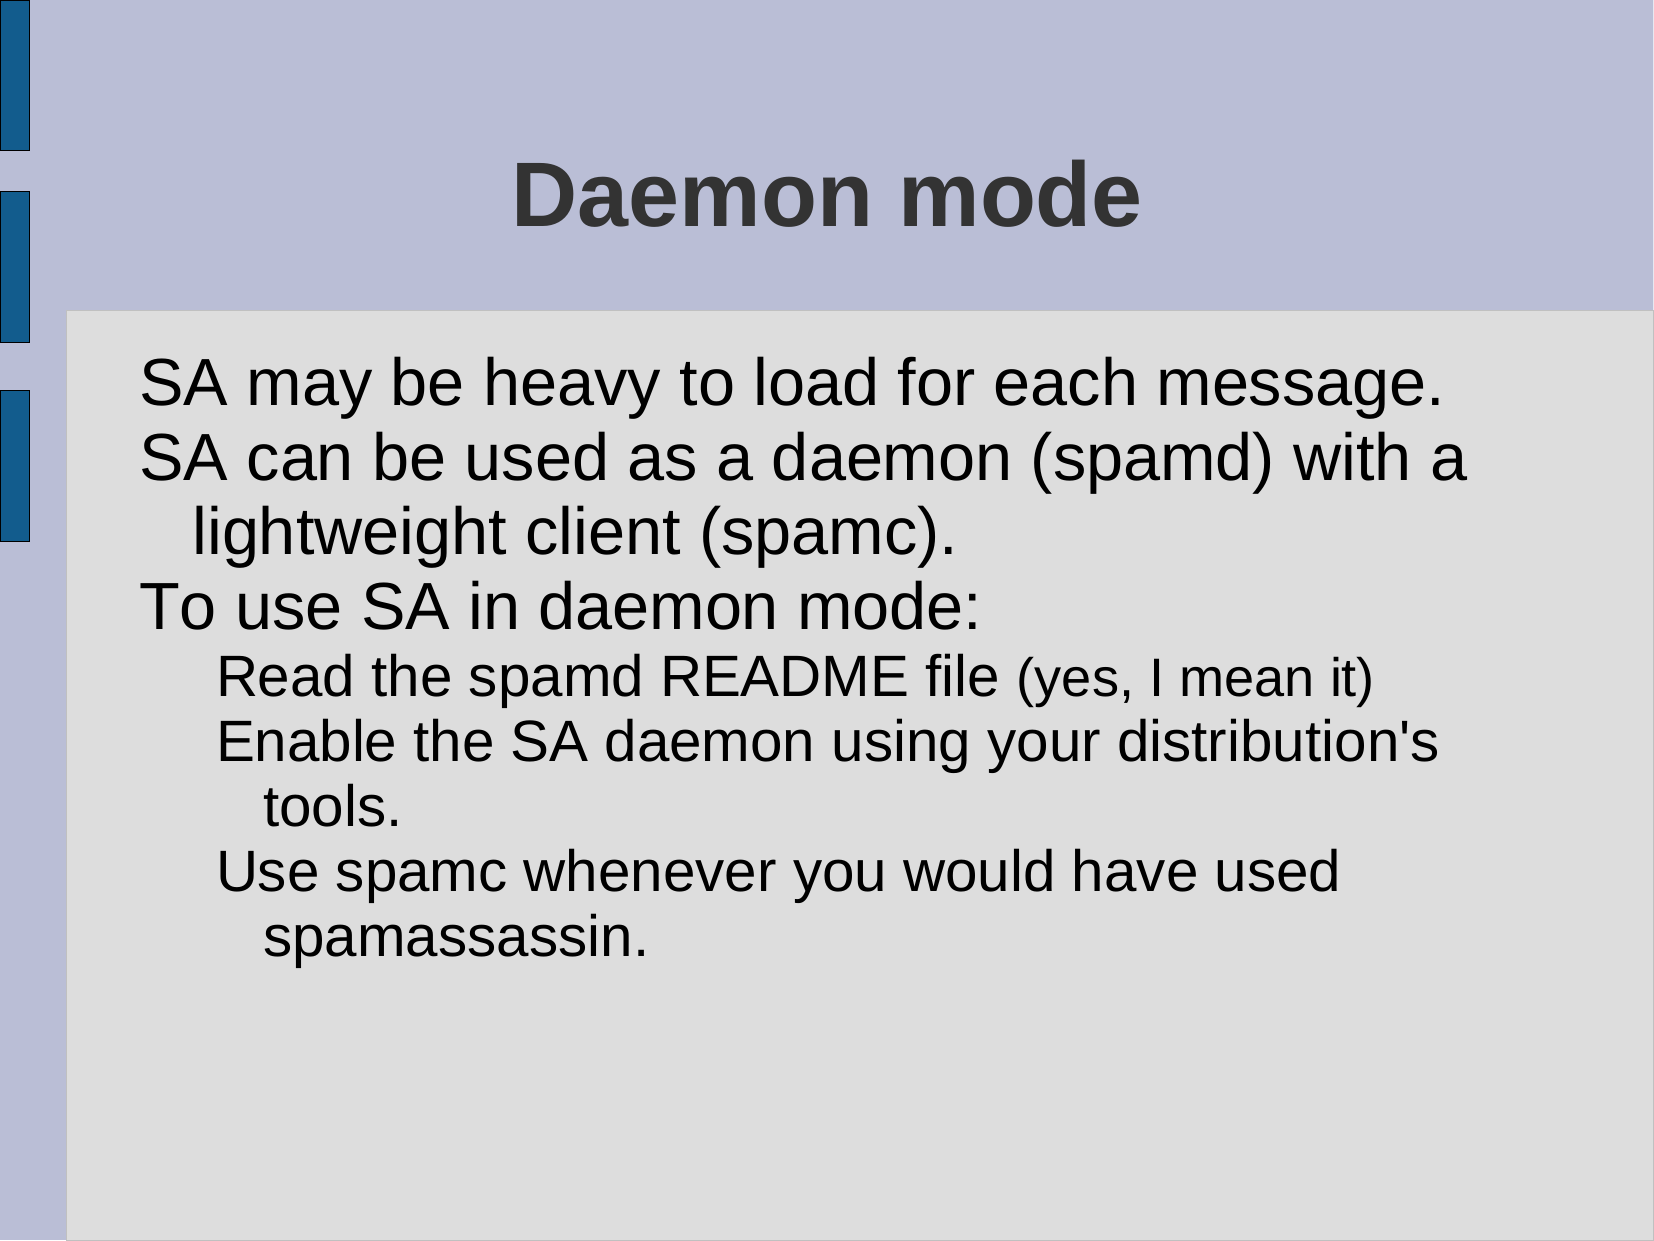

# Daemon mode
SA may be heavy to load for each message.
SA can be used as a daemon (spamd) with a lightweight client (spamc).
To use SA in daemon mode:
Read the spamd README file (yes, I mean it)
Enable the SA daemon using your distribution's tools.
Use spamc whenever you would have used spamassassin.